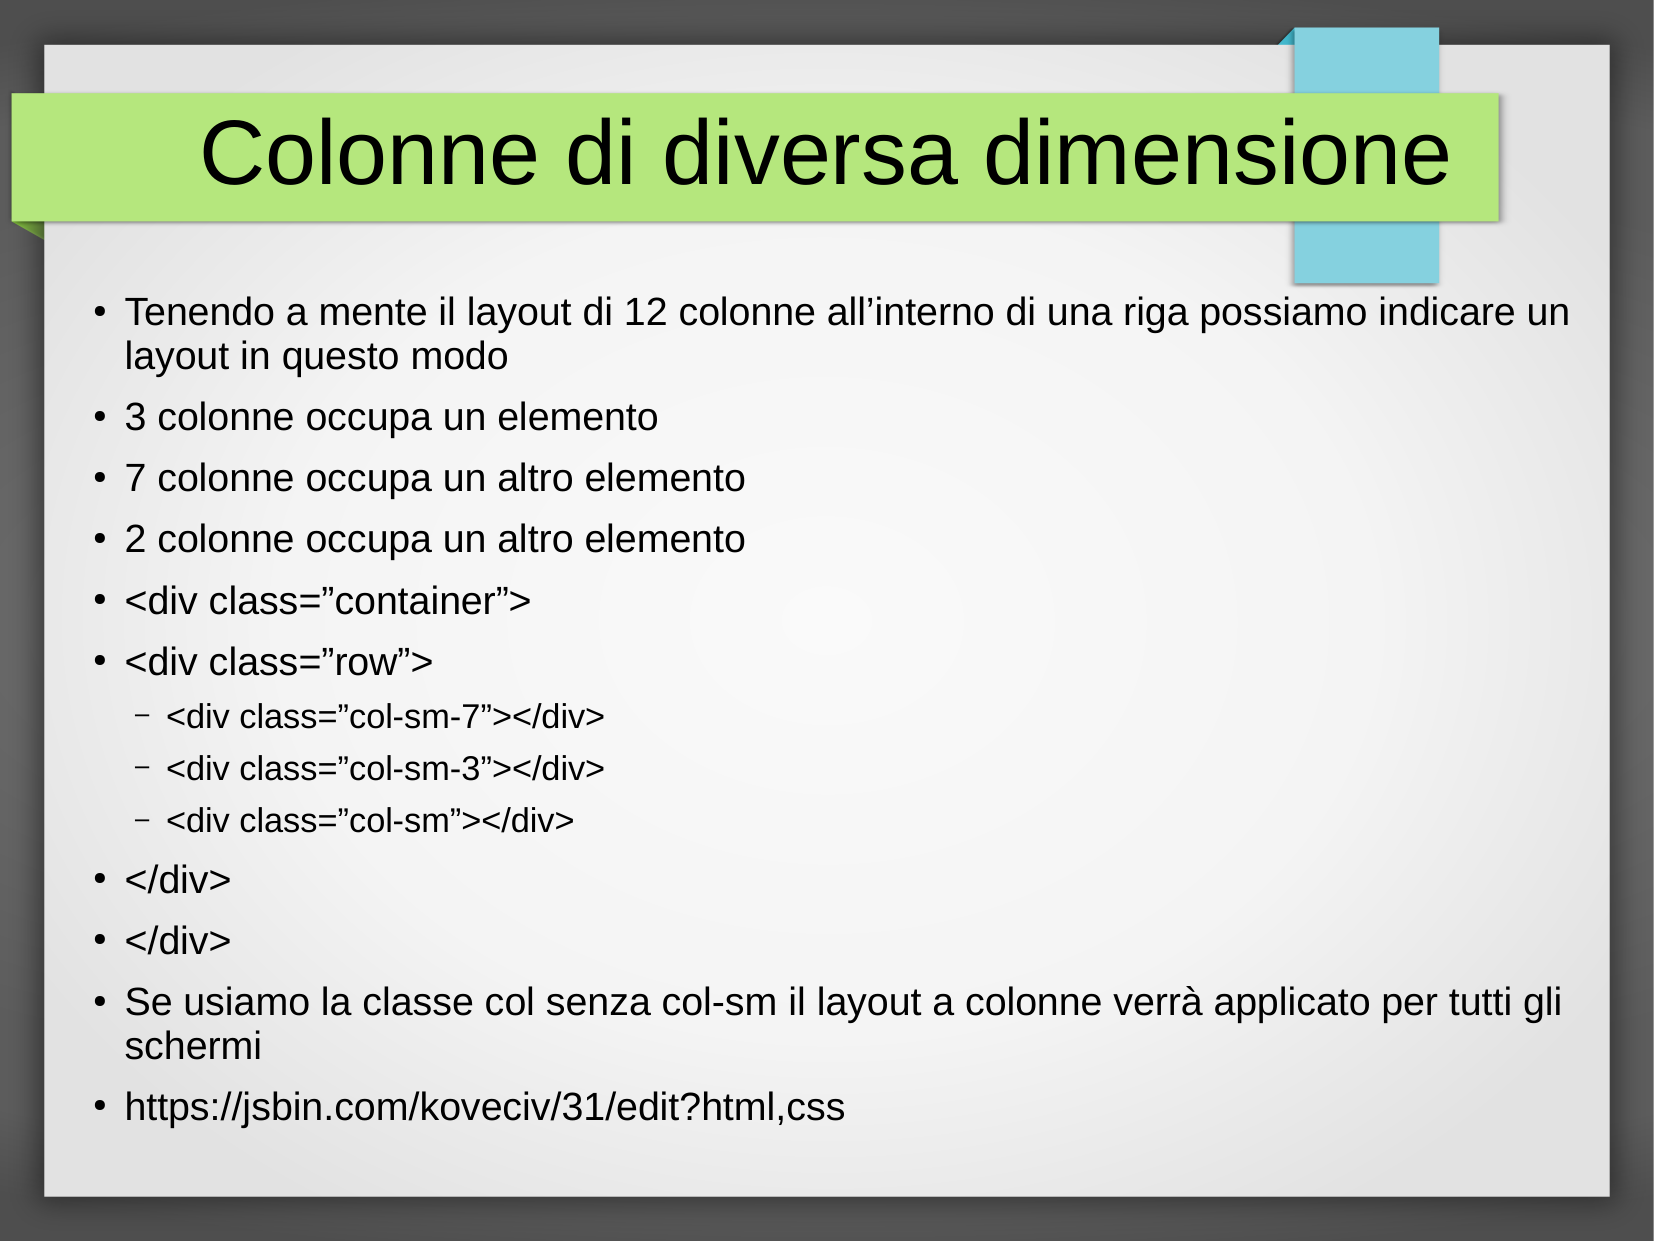

# Colonne di diversa dimensione
Tenendo a mente il layout di 12 colonne all’interno di una riga possiamo indicare un layout in questo modo
3 colonne occupa un elemento
7 colonne occupa un altro elemento
2 colonne occupa un altro elemento
<div class=”container”>
<div class=”row”>
<div class=”col-sm-7”></div>
<div class=”col-sm-3”></div>
<div class=”col-sm”></div>
</div>
</div>
Se usiamo la classe col senza col-sm il layout a colonne verrà applicato per tutti gli schermi
https://jsbin.com/koveciv/31/edit?html,css